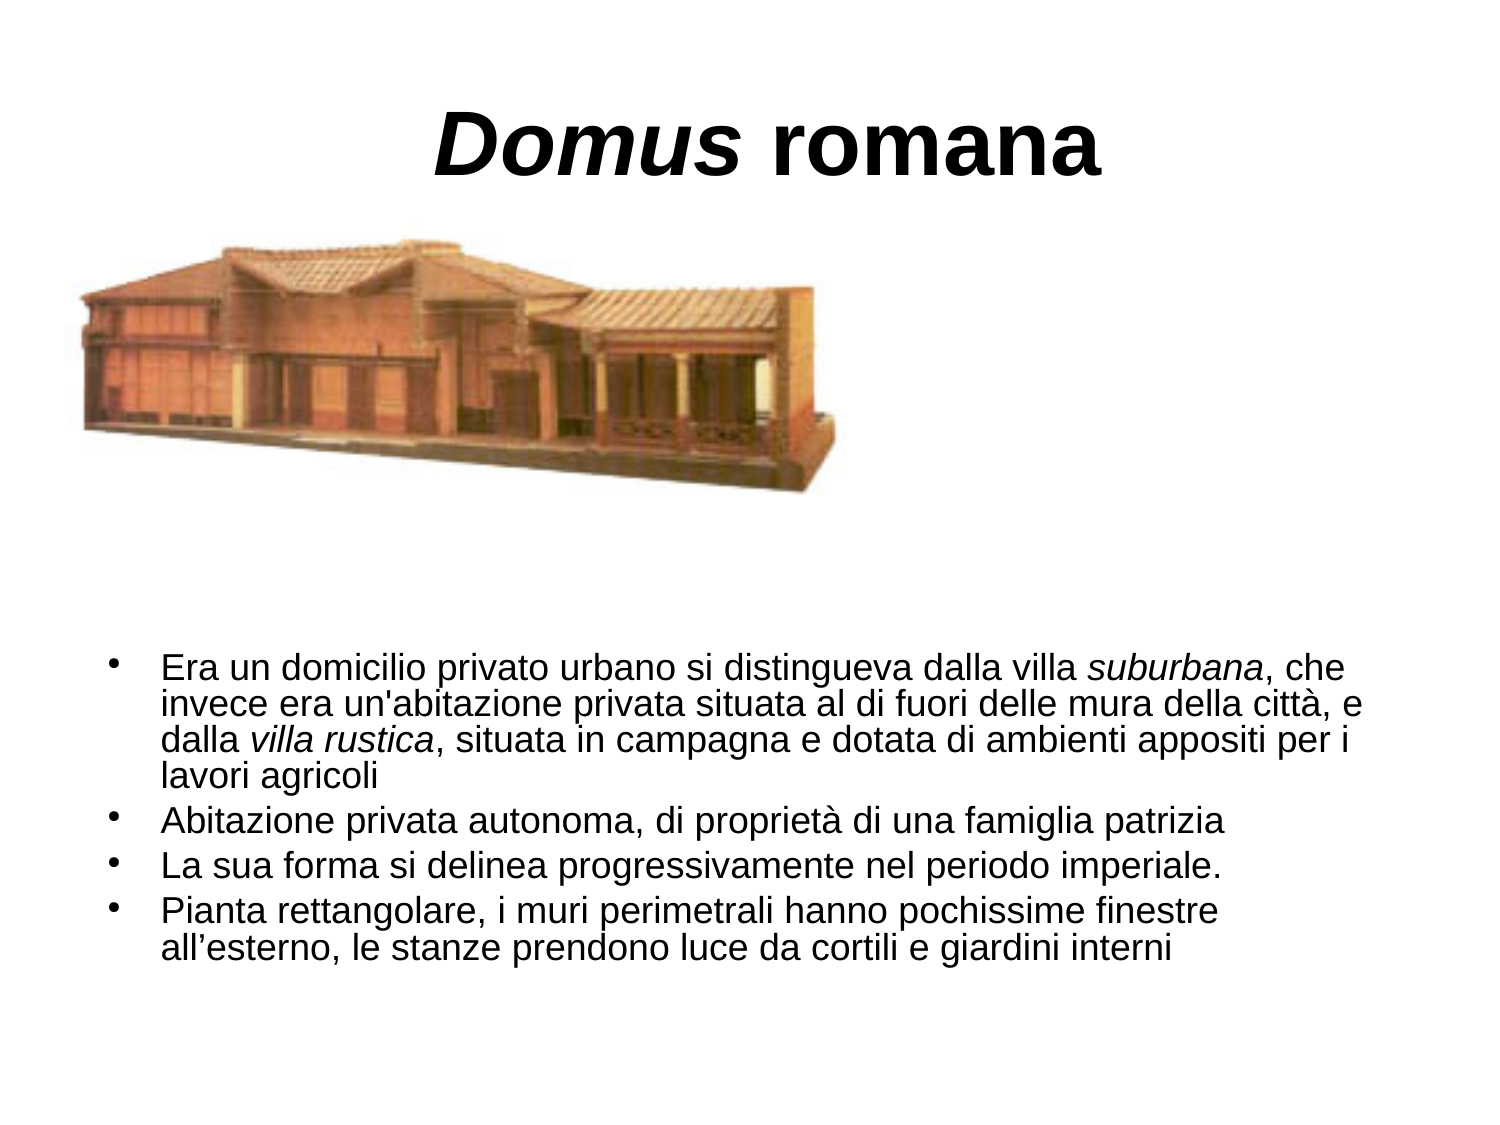

# Domus romana
Era un domicilio privato urbano si distingueva dalla villa suburbana, che invece era un'abitazione privata situata al di fuori delle mura della città, e dalla villa rustica, situata in campagna e dotata di ambienti appositi per i lavori agricoli
Abitazione privata autonoma, di proprietà di una famiglia patrizia
La sua forma si delinea progressivamente nel periodo imperiale.
Pianta rettangolare, i muri perimetrali hanno pochissime finestre all’esterno, le stanze prendono luce da cortili e giardini interni